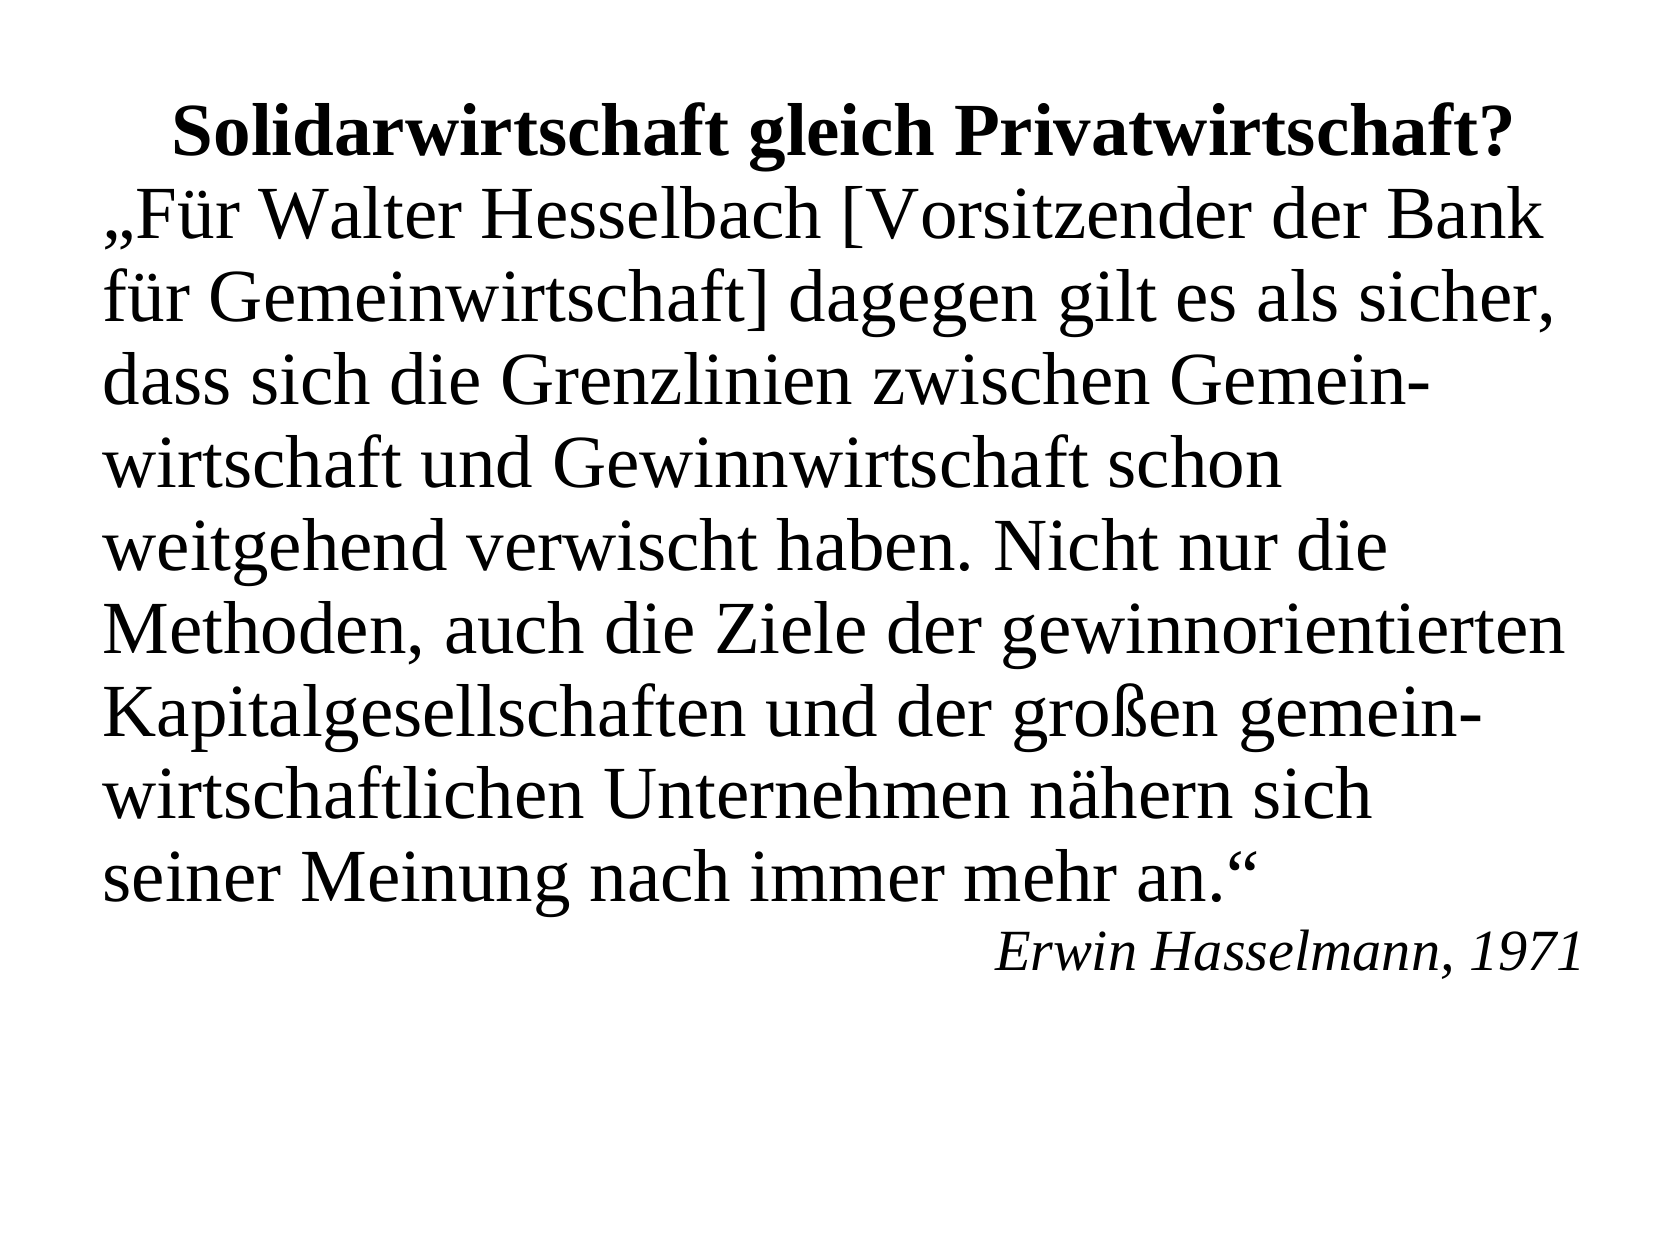

Solidarwirtschaft gleich Privatwirtschaft?
„Für Walter Hesselbach [Vorsitzender der Bank
für Gemeinwirtschaft] dagegen gilt es als sicher,
dass sich die Grenzlinien zwischen Gemein-
wirtschaft und Gewinnwirtschaft schon
weitgehend verwischt haben. Nicht nur die
Methoden, auch die Ziele der gewinnorientierten
Kapitalgesellschaften und der großen gemein-
wirtschaftlichen Unternehmen nähern sich
seiner Meinung nach immer mehr an.“
Erwin Hasselmann, 1971